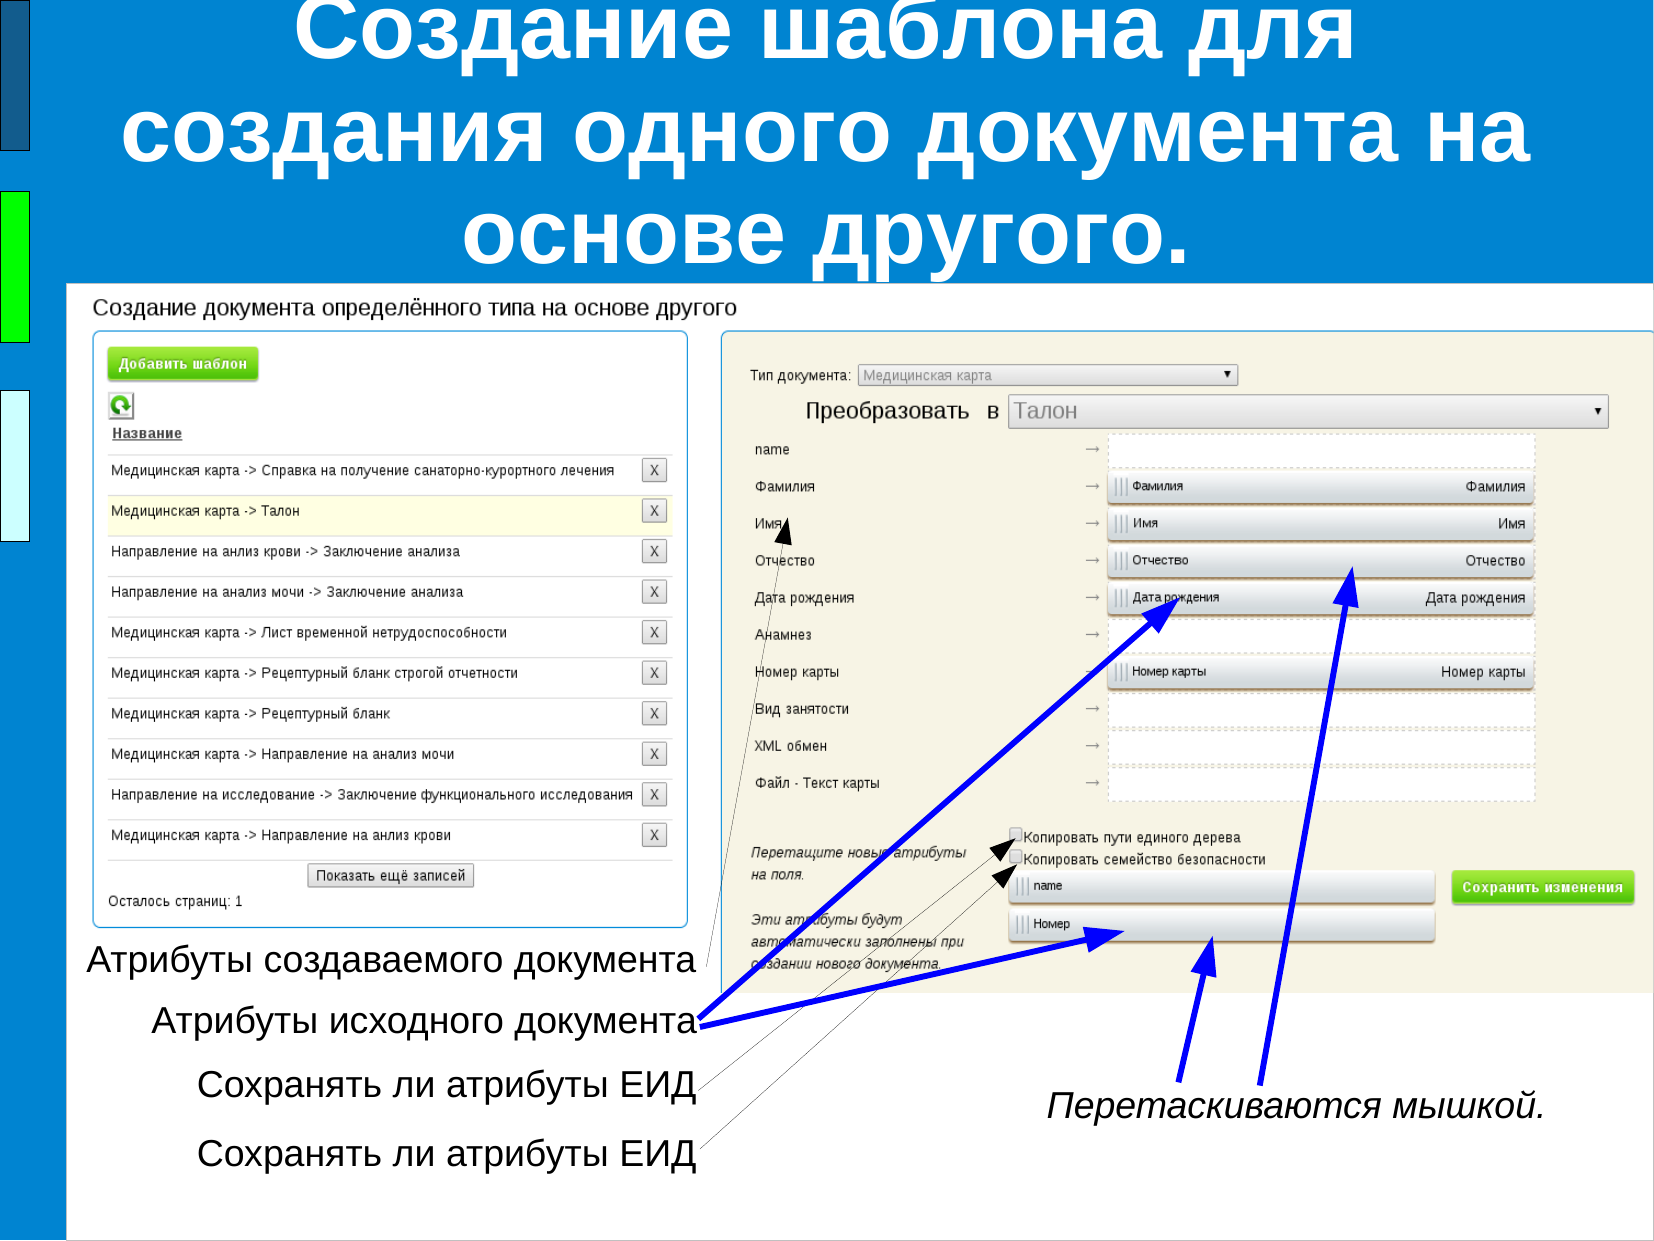

# Создание шаблона для создания одного документа на основе другого.
Атрибуты создаваемого документа
Атрибуты исходного документа
Сохранять ли атрибуты ЕИД
Перетаскиваются мышкой.
Сохранять ли атрибуты ЕИД
ООО "Альфа-Интегрум", 2013г.